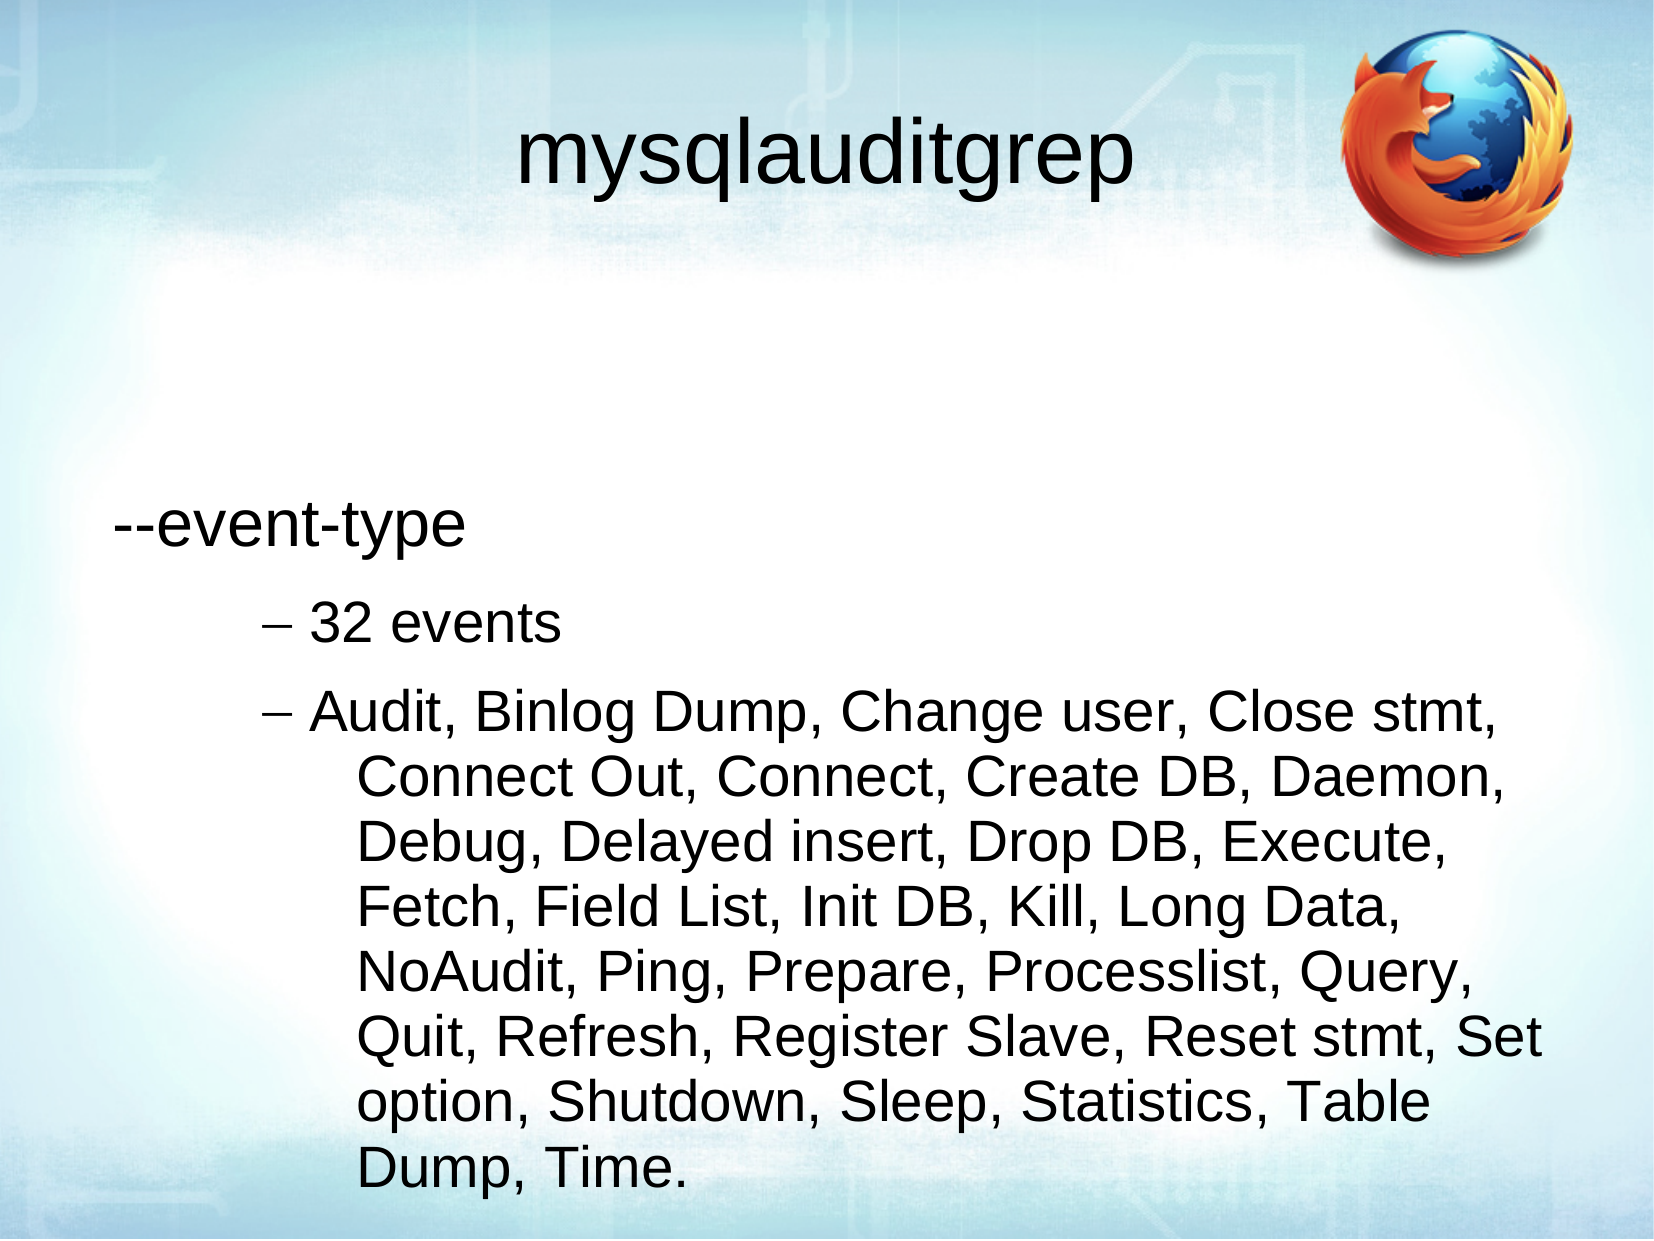

# mysqlauditgrep
--event-type
32 events
Audit, Binlog Dump, Change user, Close stmt, Connect Out, Connect, Create DB, Daemon, Debug, Delayed insert, Drop DB, Execute, Fetch, Field List, Init DB, Kill, Long Data, NoAudit, Ping, Prepare, Processlist, Query, Quit, Refresh, Register Slave, Reset stmt, Set option, Shutdown, Sleep, Statistics, Table Dump, Time.